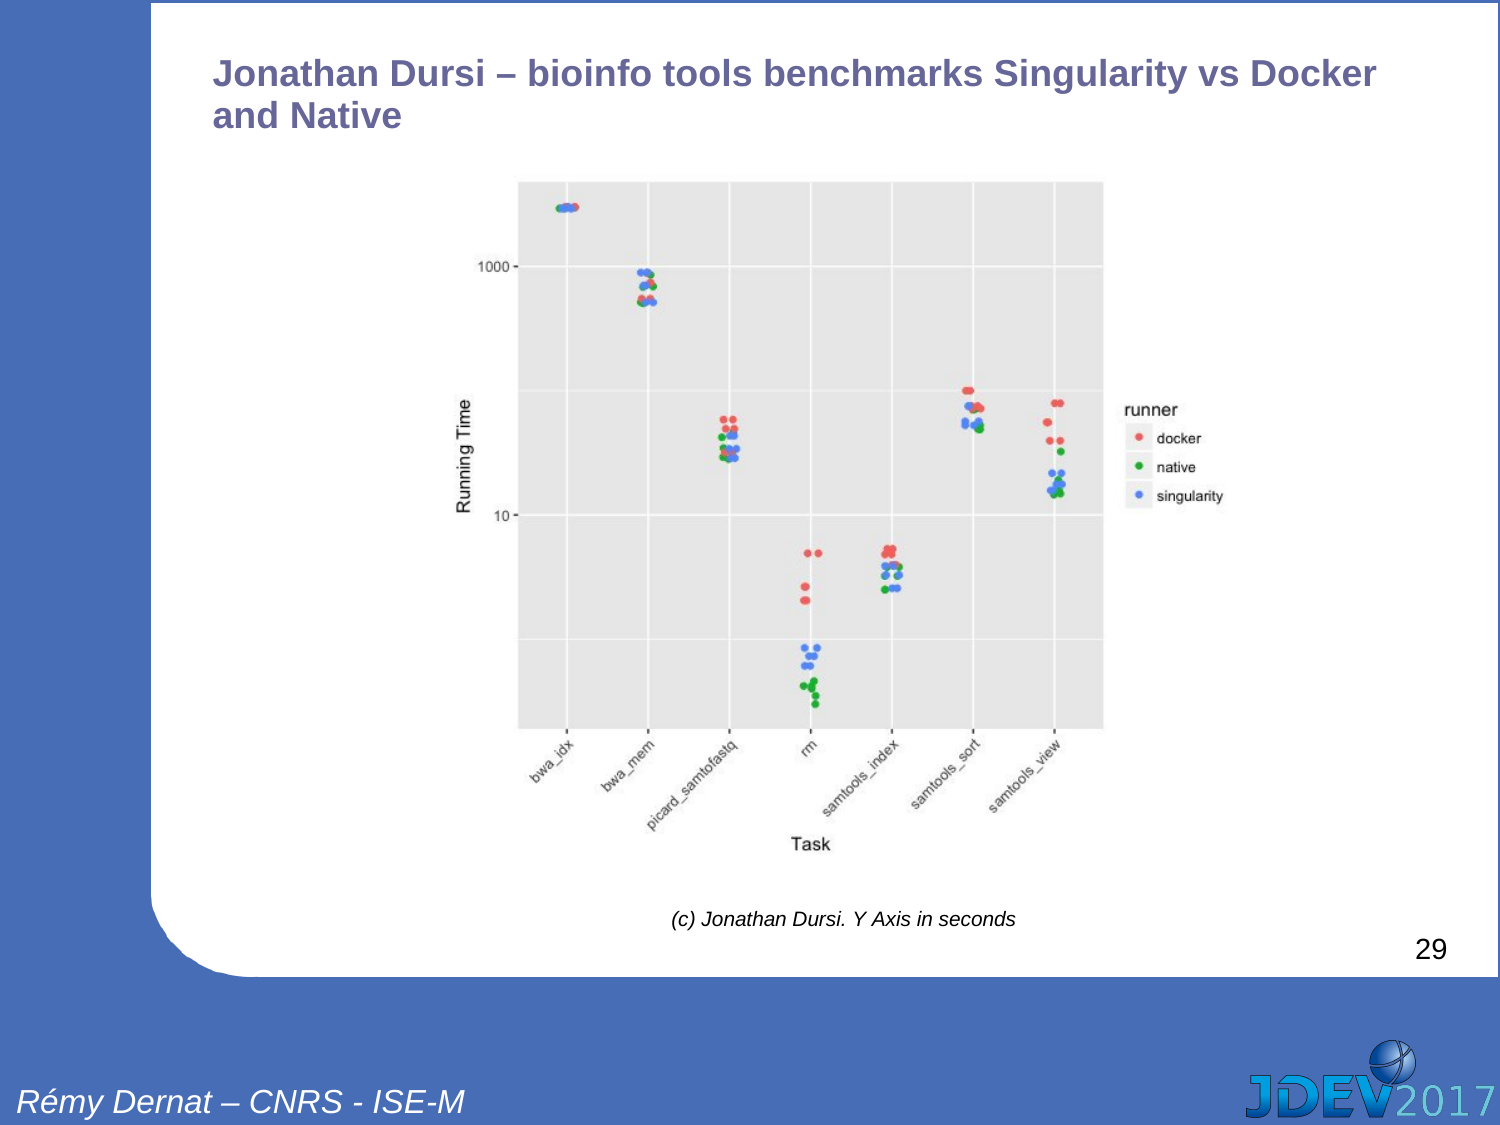

# Jonathan Dursi – bioinfo tools benchmarks Singularity vs Docker and Native
(c) Jonathan Dursi. Y Axis in seconds
29
Rémy Dernat – CNRS - ISE-M